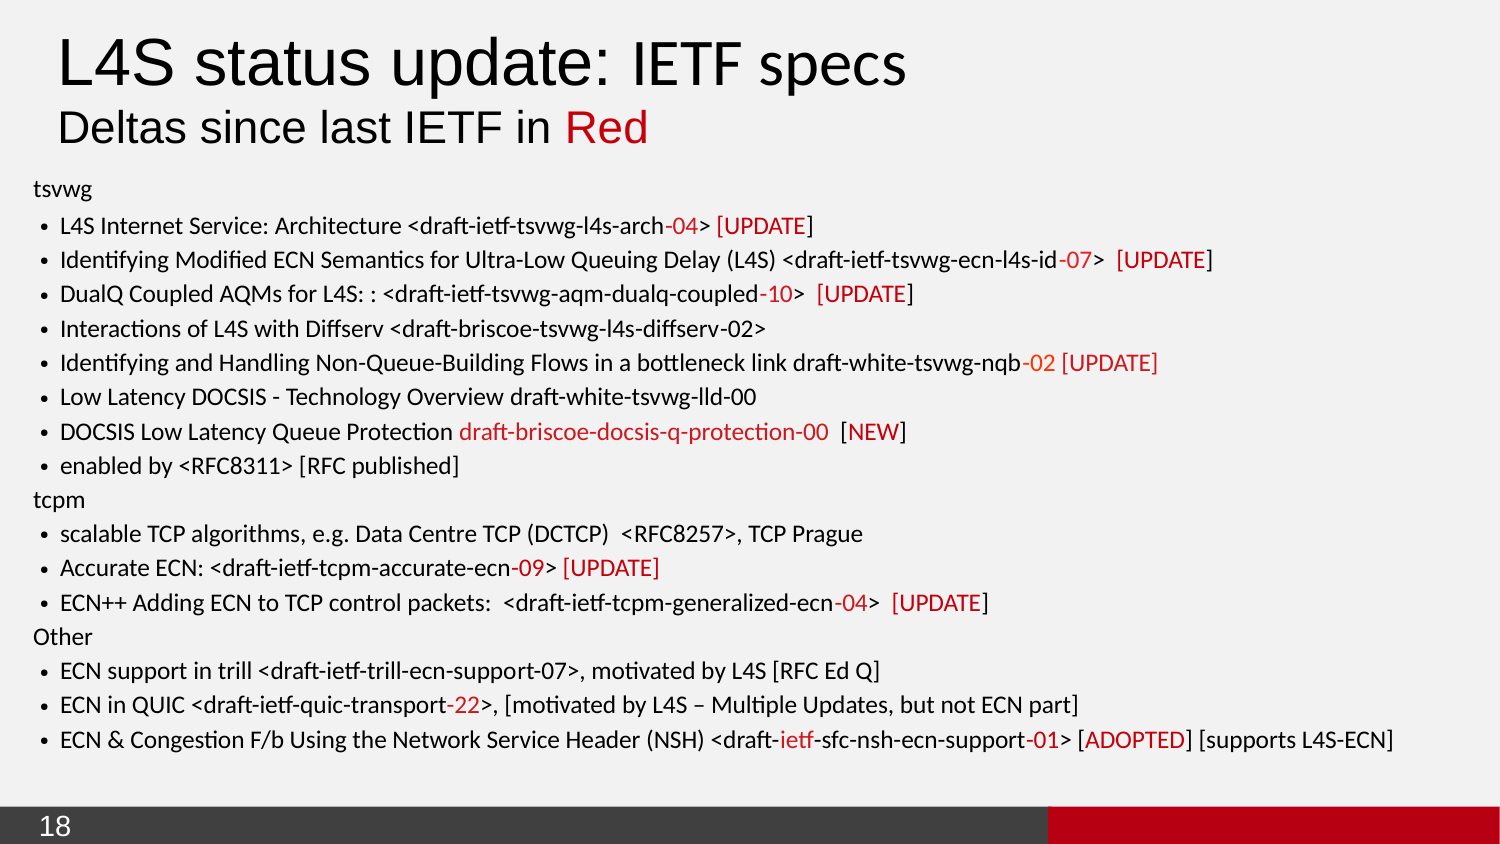

# L4S status update: IETF specs Deltas since last IETF in Red
tsvwg
L4S Internet Service: Architecture <draft-ietf-tsvwg-l4s-arch-04> [UPDATE]
Identifying Modified ECN Semantics for Ultra-Low Queuing Delay (L4S) <draft-ietf-tsvwg-ecn-l4s-id-07> [UPDATE]
DualQ Coupled AQMs for L4S: : <draft-ietf-tsvwg-aqm-dualq-coupled-10> [UPDATE]
Interactions of L4S with Diffserv <draft-briscoe-tsvwg-l4s-diffserv-02>
Identifying and Handling Non-Queue-Building Flows in a bottleneck link draft-white-tsvwg-nqb-02 [UPDATE]
Low Latency DOCSIS - Technology Overview draft-white-tsvwg-lld-00
DOCSIS Low Latency Queue Protection draft-briscoe-docsis-q-protection-00 [NEW]
enabled by <RFC8311> [RFC published]
tcpm
scalable TCP algorithms, e.g. Data Centre TCP (DCTCP) <RFC8257>, TCP Prague
Accurate ECN: <draft-ietf-tcpm-accurate-ecn-09> [UPDATE]
ECN++ Adding ECN to TCP control packets: <draft-ietf-tcpm-generalized-ecn-04> [UPDATE]
Other
ECN support in trill <draft-ietf-trill-ecn-support-07>, motivated by L4S [RFC Ed Q]
ECN in QUIC <draft-ietf-quic-transport-22>, [motivated by L4S – Multiple Updates, but not ECN part]
ECN & Congestion F/b Using the Network Service Header (NSH) <draft-ietf-sfc-nsh-ecn-support-01> [ADOPTED] [supports L4S-ECN]
18